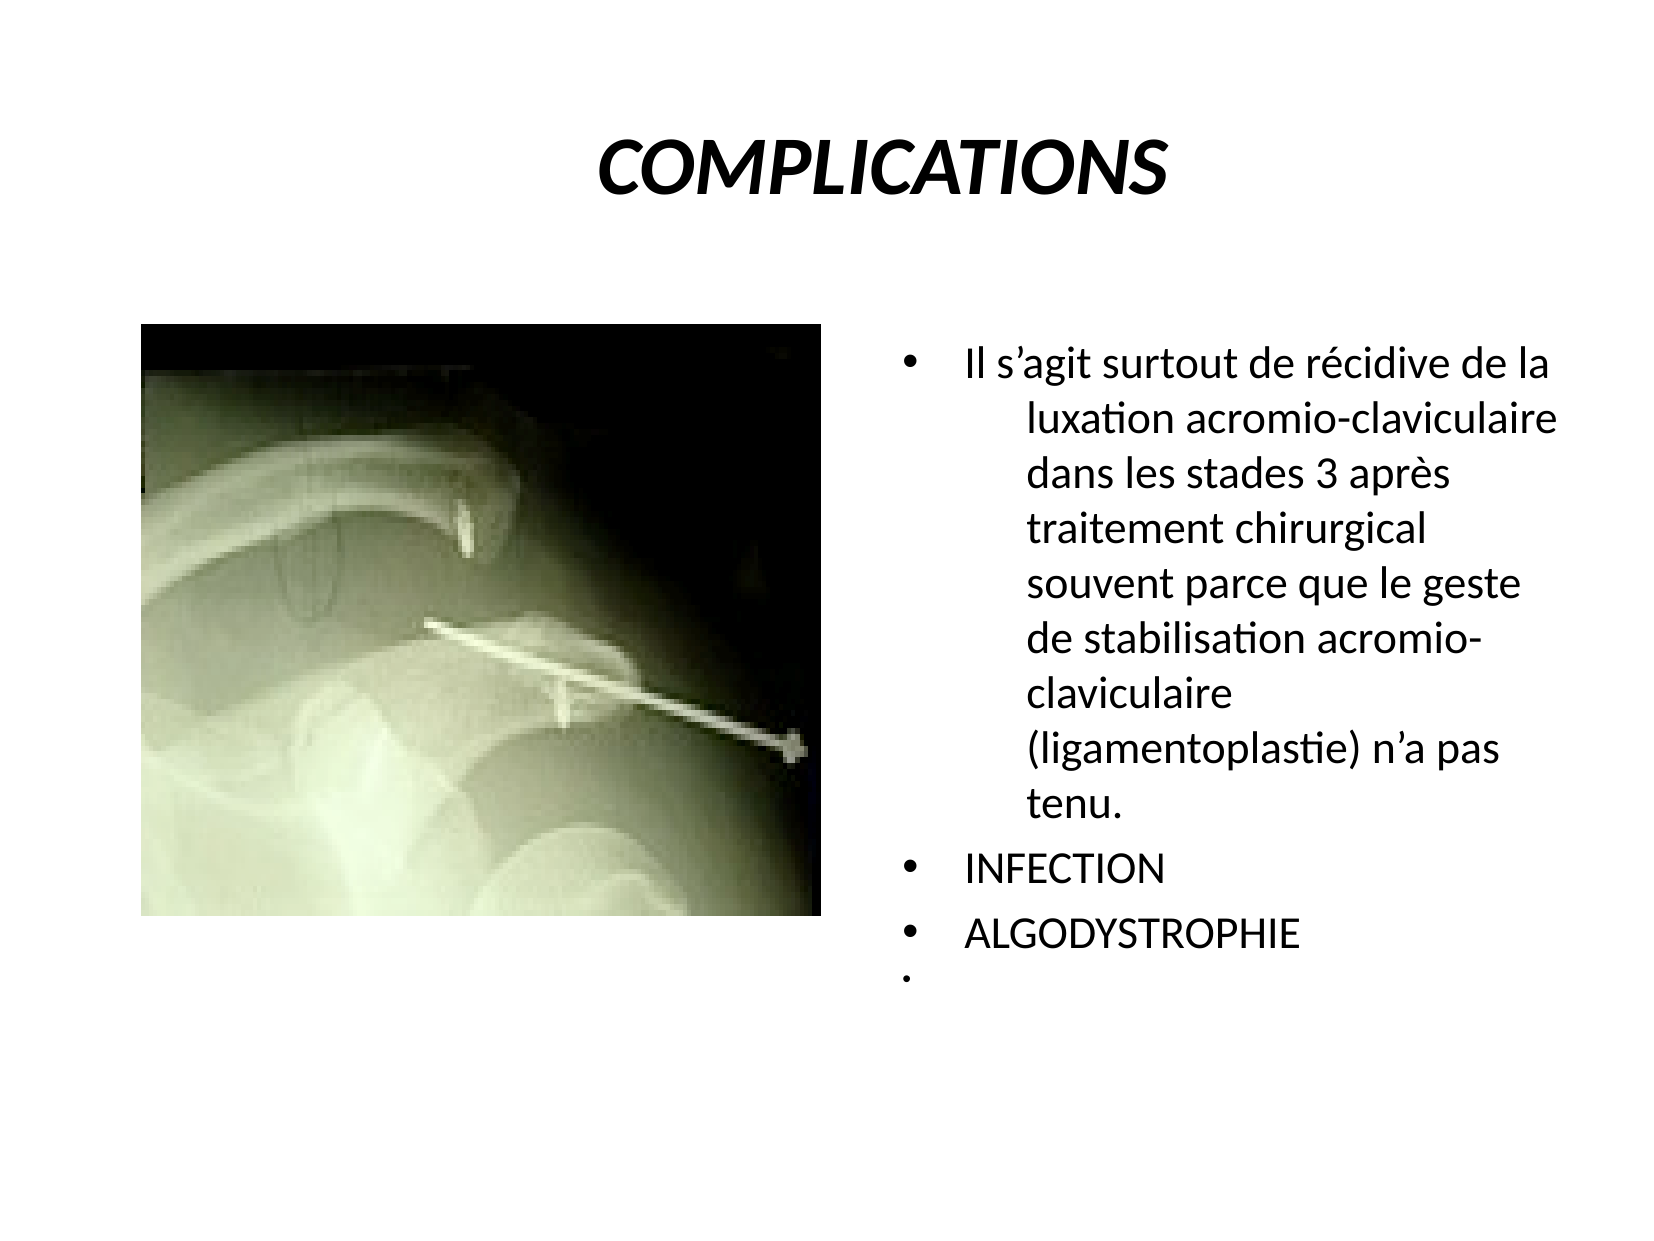

# COMPLICATIONS
Il s’agit surtout de récidive de la luxation acromio-claviculaire dans les stades 3 après traitement chirurgical souvent parce que le geste de stabilisation acromio-claviculaire (ligamentoplastie) n’a pas tenu.
INFECTION
ALGODYSTROPHIE